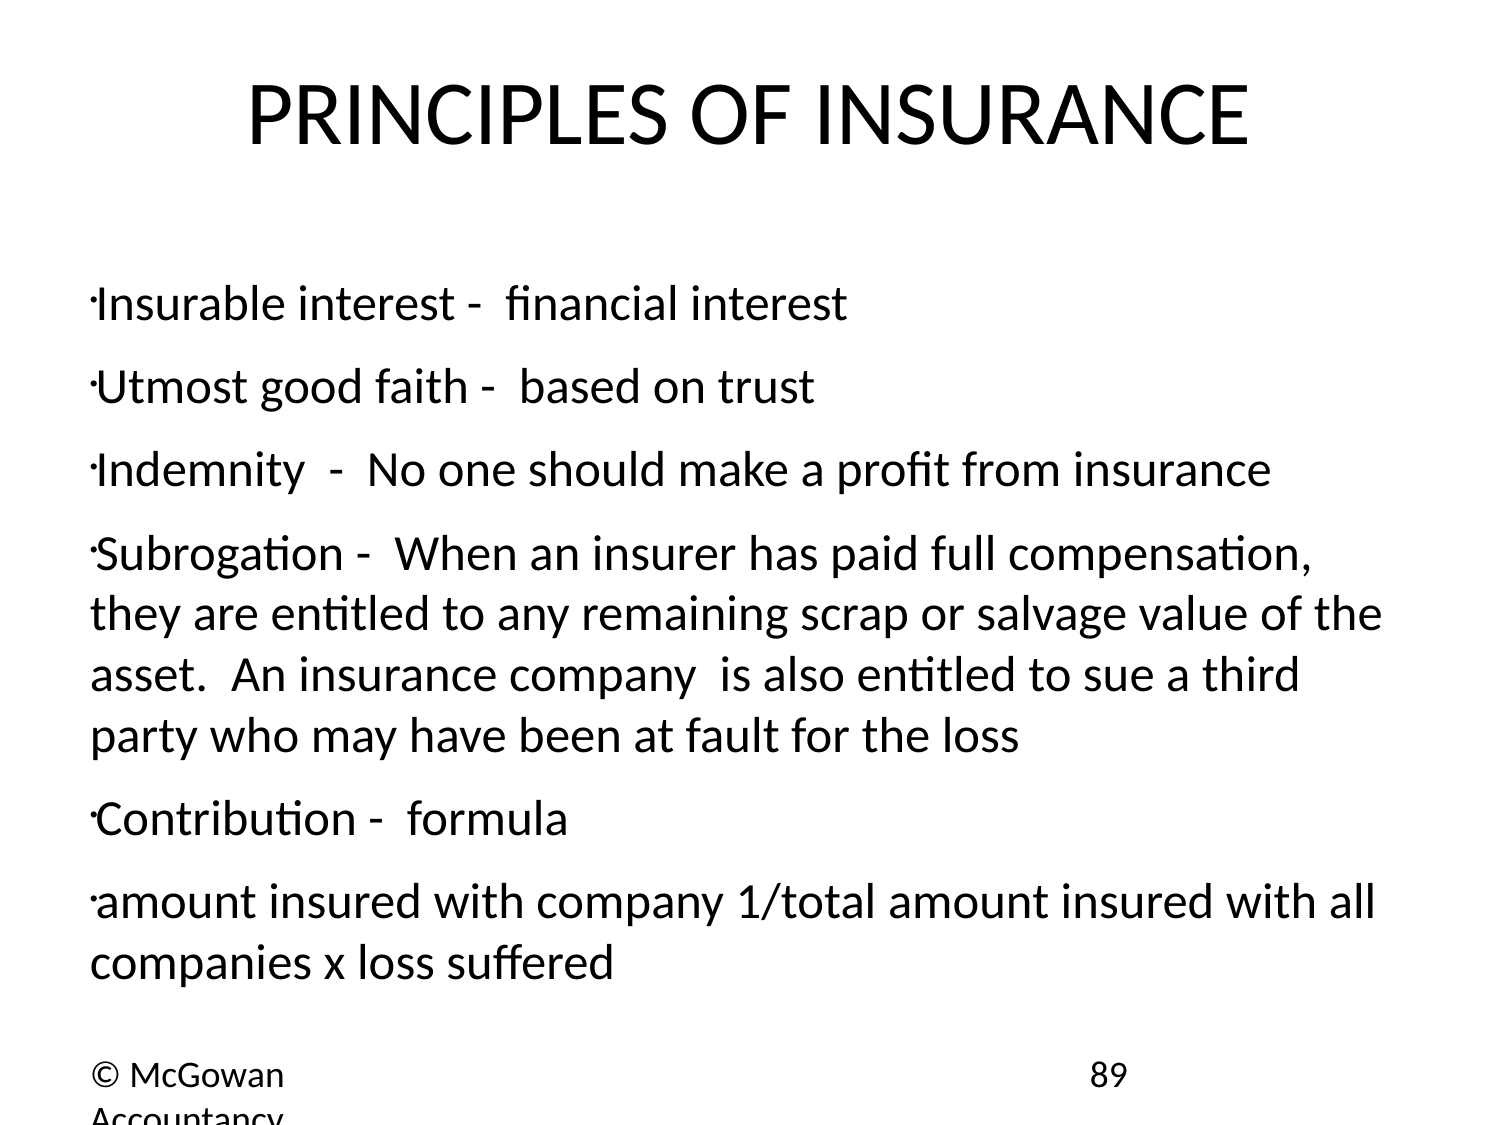

# PRINCIPLES OF INSURANCE
Insurable interest - financial interest
Utmost good faith - based on trust
Indemnity - No one should make a profit from insurance
Subrogation - When an insurer has paid full compensation, they are entitled to any remaining scrap or salvage value of the asset. An insurance company is also entitled to sue a third party who may have been at fault for the loss
Contribution - formula
amount insured with company 1/total amount insured with all companies x loss suffered
© McGowan Accountancy Services
89